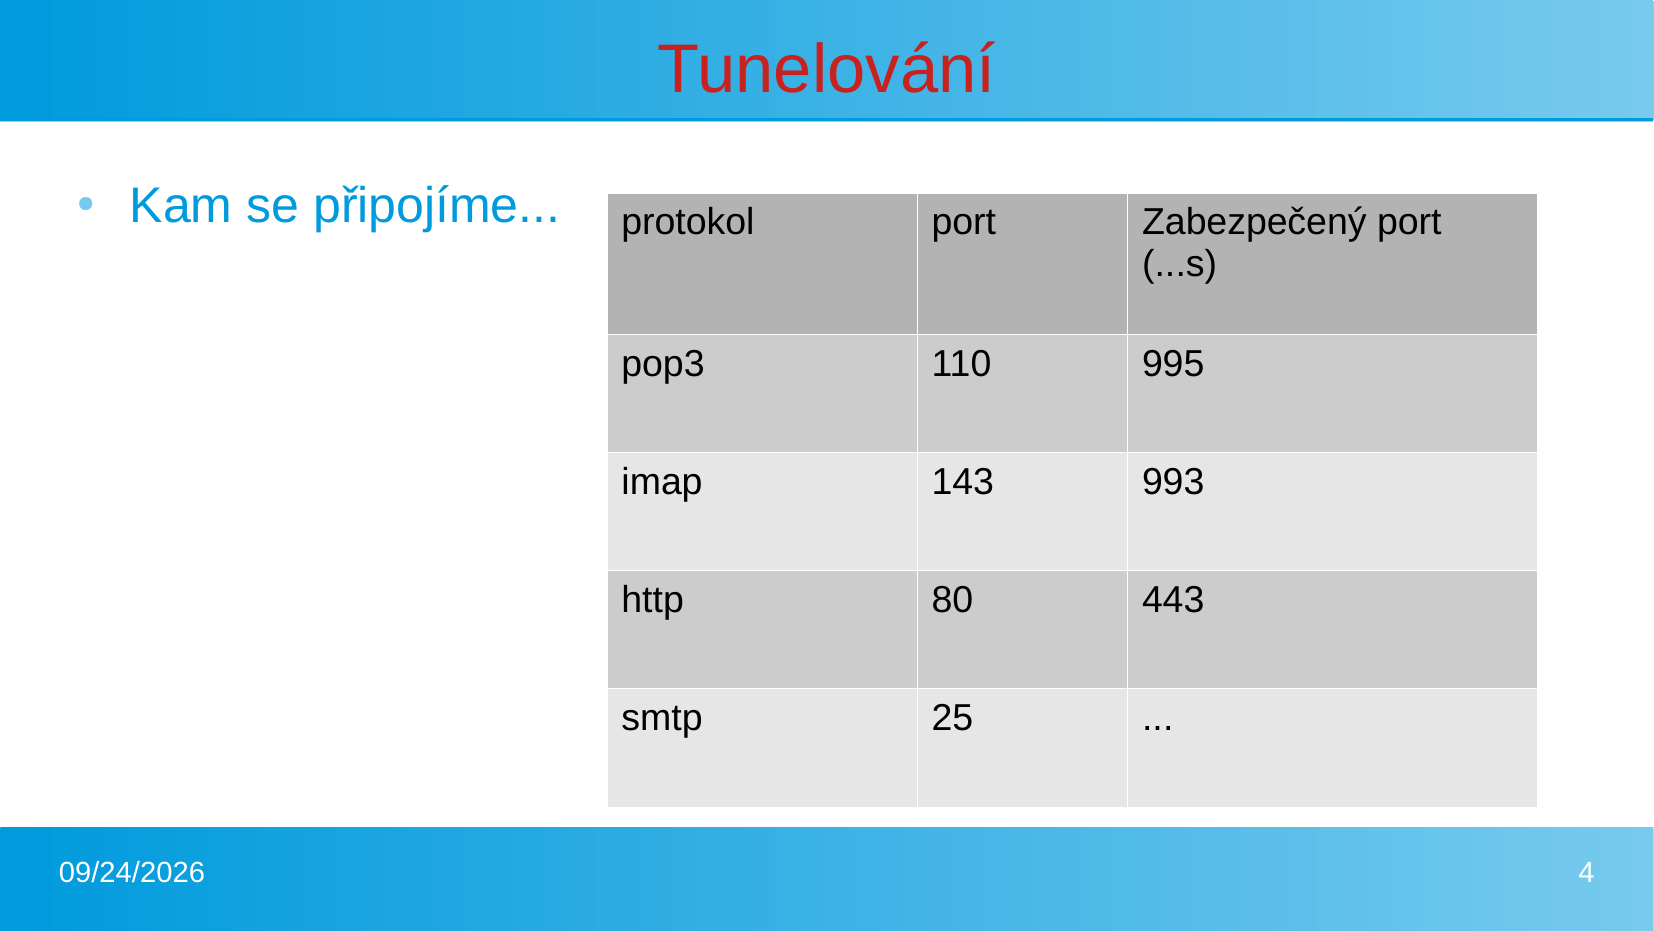

# Tunelování
Kam se připojíme...
| protokol | port | Zabezpečený port (...s) |
| --- | --- | --- |
| pop3 | 110 | 995 |
| imap | 143 | 993 |
| http | 80 | 443 |
| smtp | 25 | ... |
4